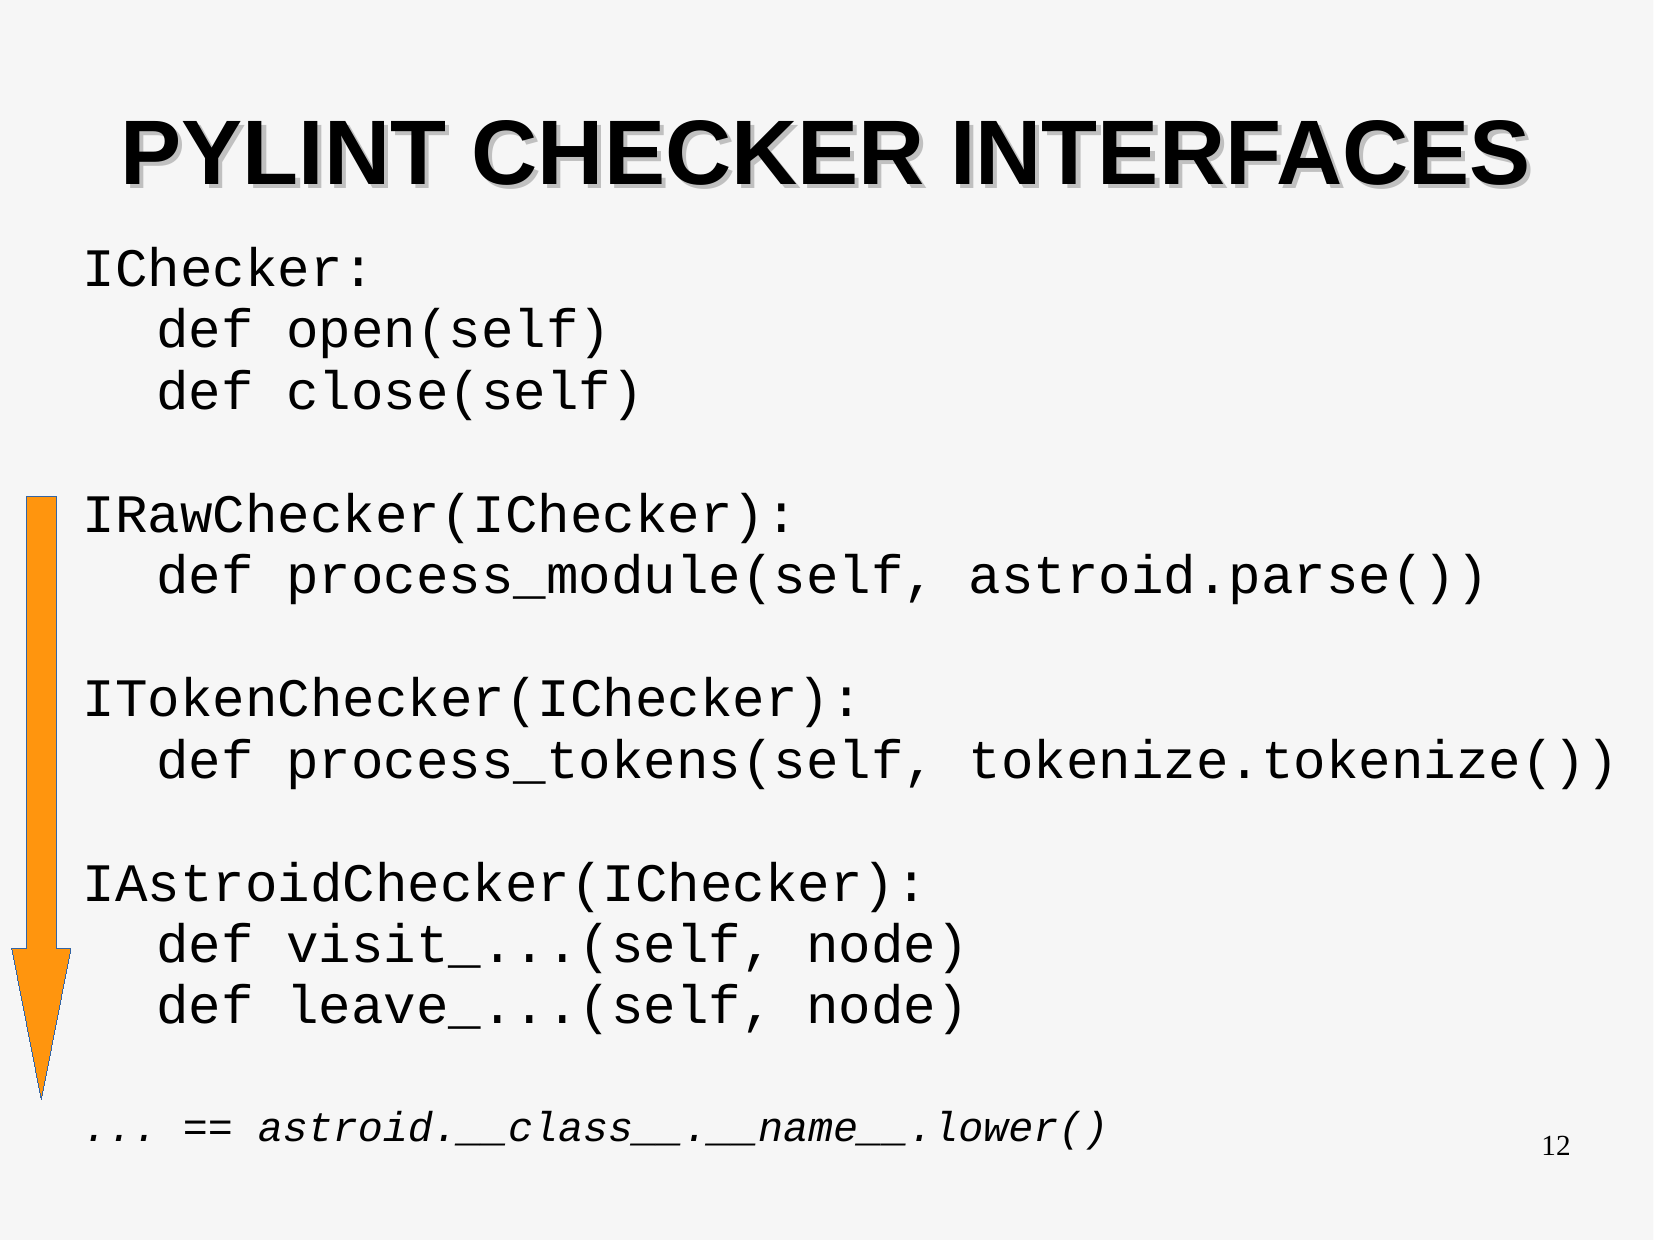

# PYLINT CHECKER INTERFACES
IChecker:
	def open(self)
	def close(self)
IRawChecker(IChecker):
	def process_module(self, astroid.parse())
ITokenChecker(IChecker):
	def process_tokens(self, tokenize.tokenize())
IAstroidChecker(IChecker):
	def visit_...(self, node)
	def leave_...(self, node)
... == astroid.__class__.__name__.lower()
12